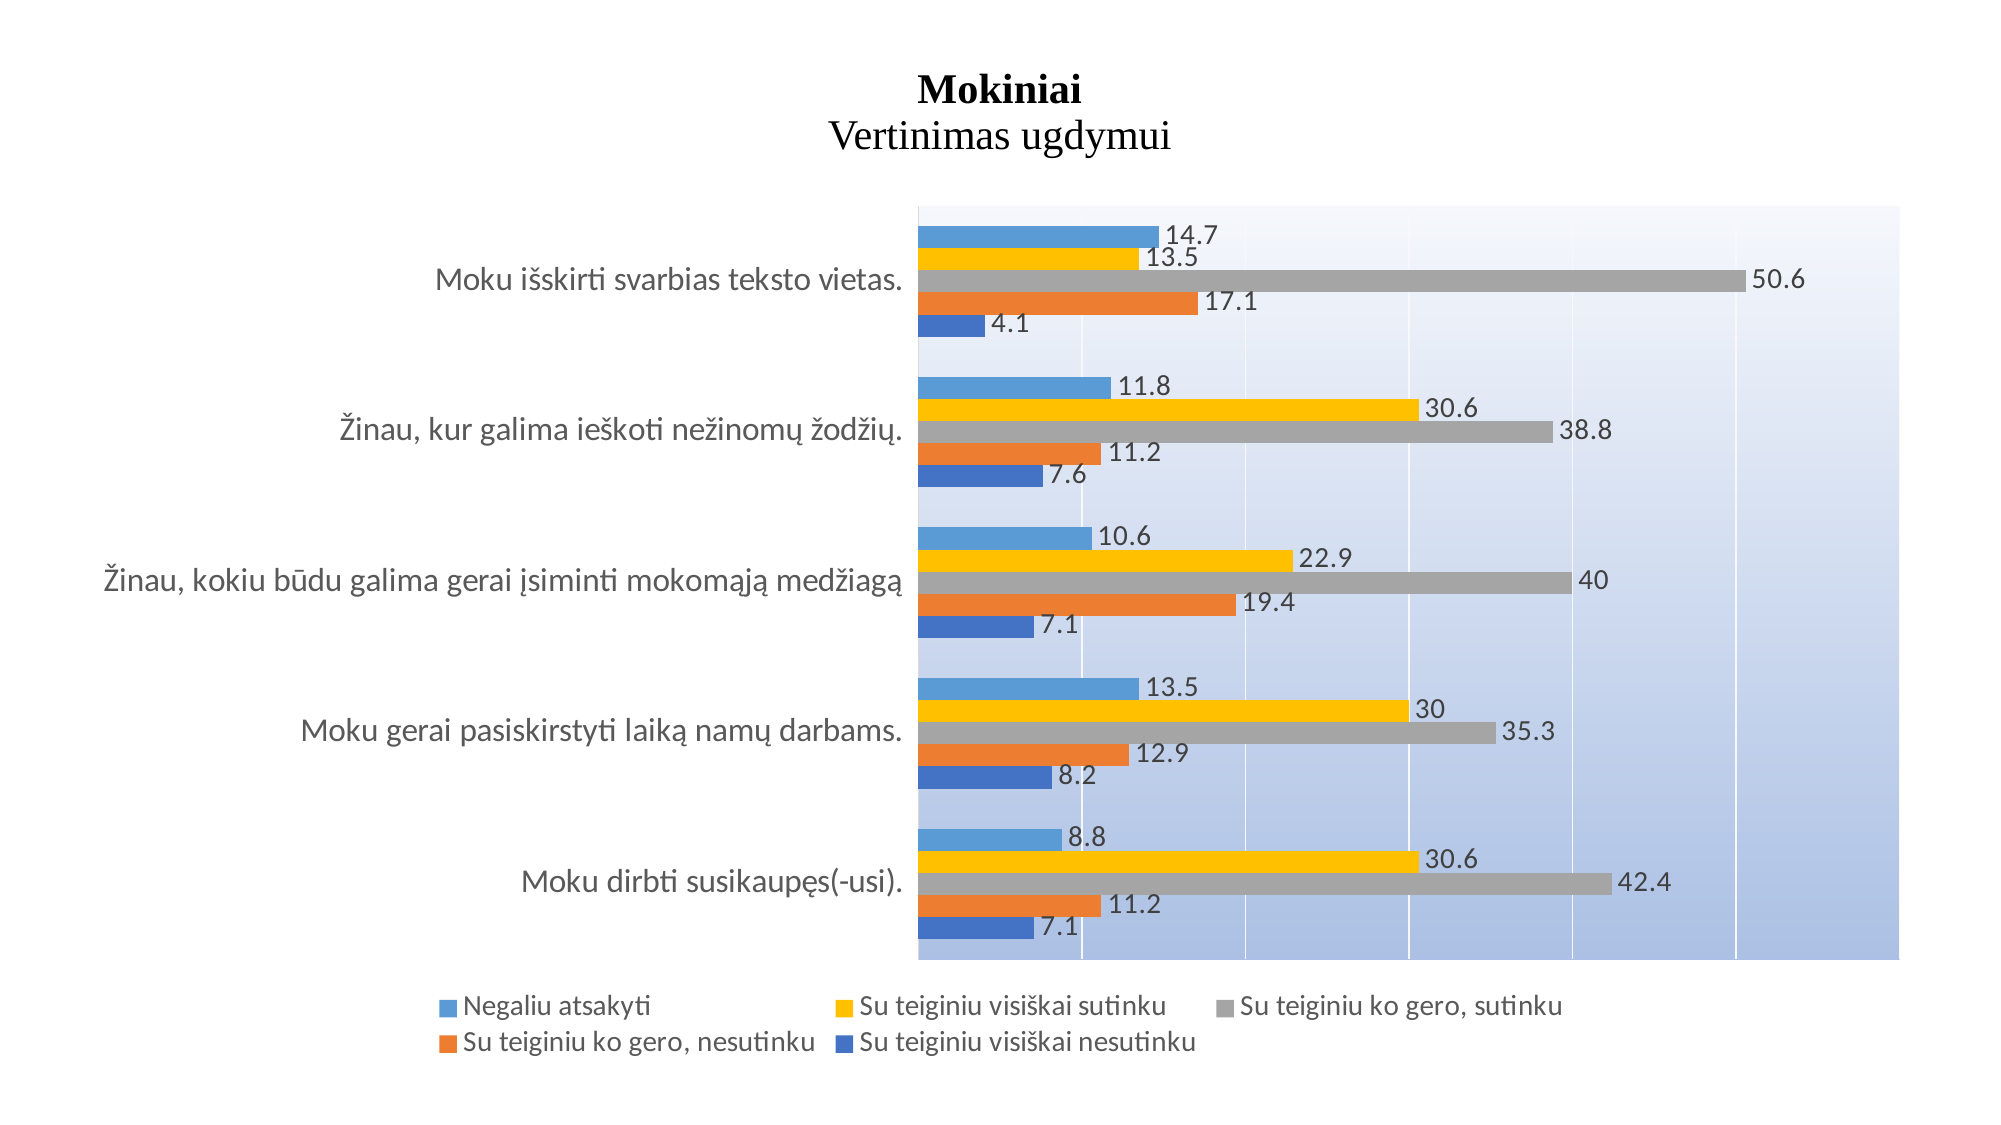

# Mokiniai Vertinimas ugdymui
### Chart
| Category | Su teiginiu visiškai nesutinku | Su teiginiu ko gero, nesutinku | Su teiginiu ko gero, sutinku | Su teiginiu visiškai sutinku | Negaliu atsakyti |
|---|---|---|---|---|---|
| Moku dirbti susikaupęs(-usi). | 7.1 | 11.2 | 42.4 | 30.6 | 8.8 |
| Moku gerai pasiskirstyti laiką namų darbams. | 8.2 | 12.9 | 35.3 | 30.0 | 13.5 |
| Žinau, kokiu būdu galima gerai įsiminti mokomąją medžiagą | 7.1 | 19.4 | 40.0 | 22.9 | 10.6 |
| Žinau, kur galima ieškoti nežinomų žodžių. | 7.6 | 11.2 | 38.8 | 30.6 | 11.8 |
| Moku išskirti svarbias teksto vietas. | 4.1 | 17.1 | 50.6 | 13.5 | 14.7 |